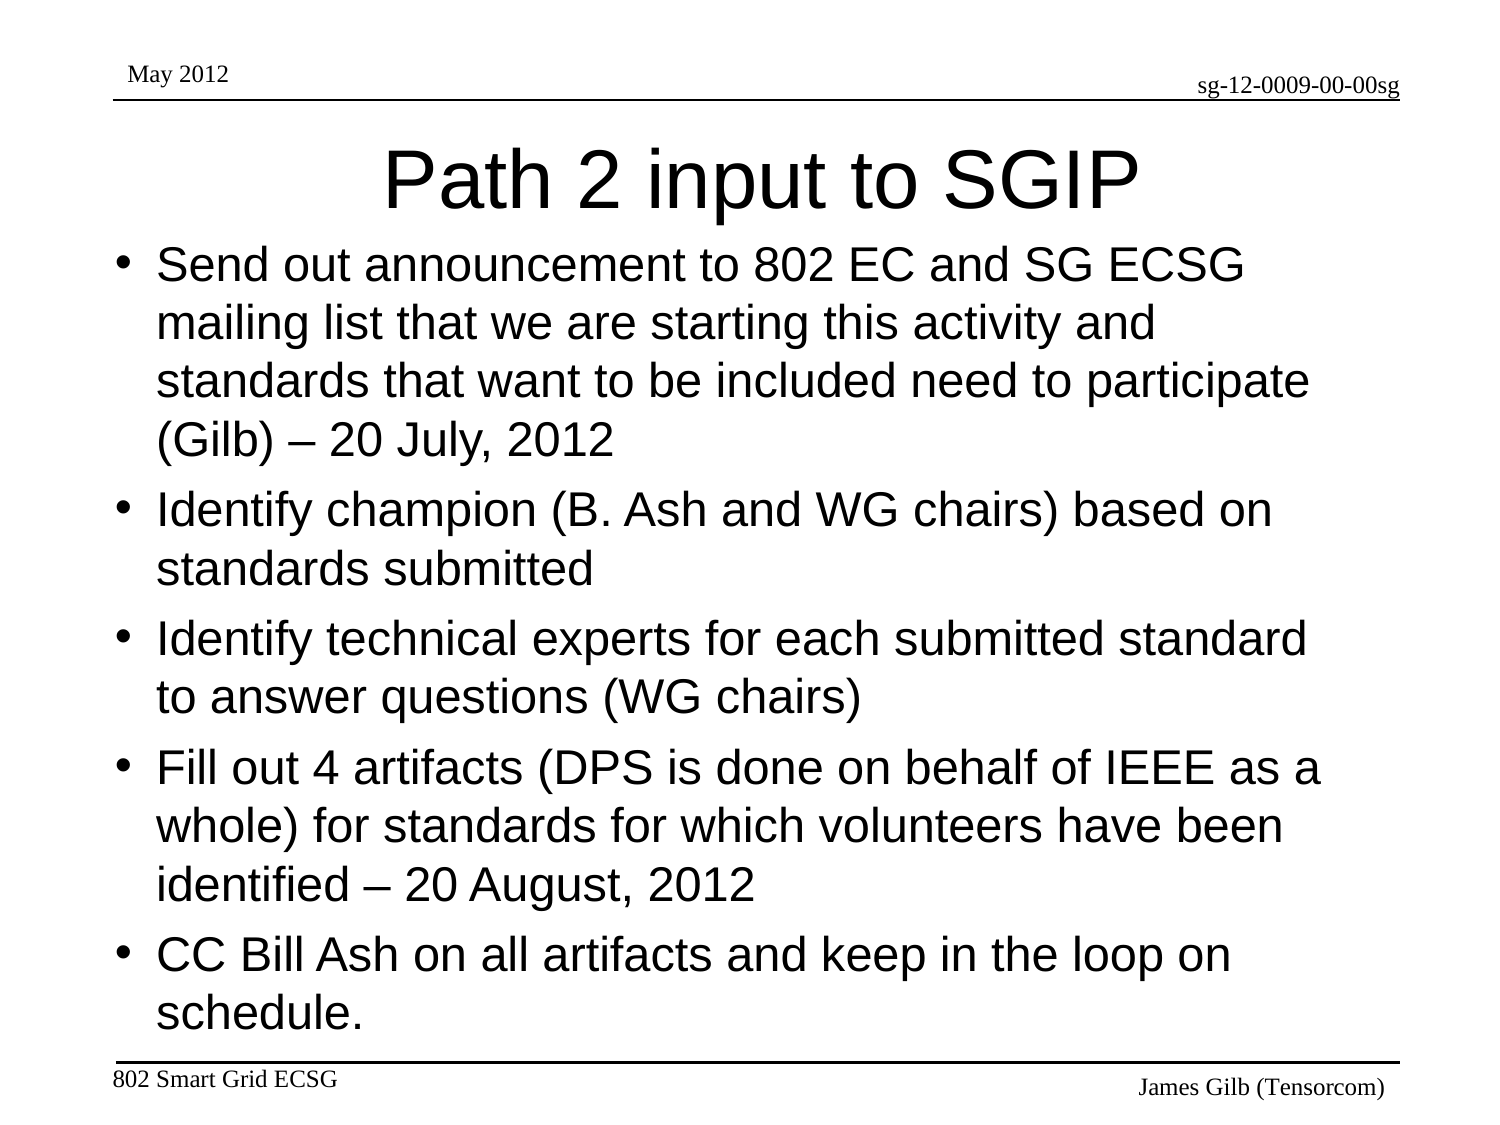

# Path 2 input to SGIP
Send out announcement to 802 EC and SG ECSG mailing list that we are starting this activity and standards that want to be included need to participate (Gilb) – 20 July, 2012
Identify champion (B. Ash and WG chairs) based on standards submitted
Identify technical experts for each submitted standard to answer questions (WG chairs)
Fill out 4 artifacts (DPS is done on behalf of IEEE as a whole) for standards for which volunteers have been identified – 20 August, 2012
CC Bill Ash on all artifacts and keep in the loop on schedule.